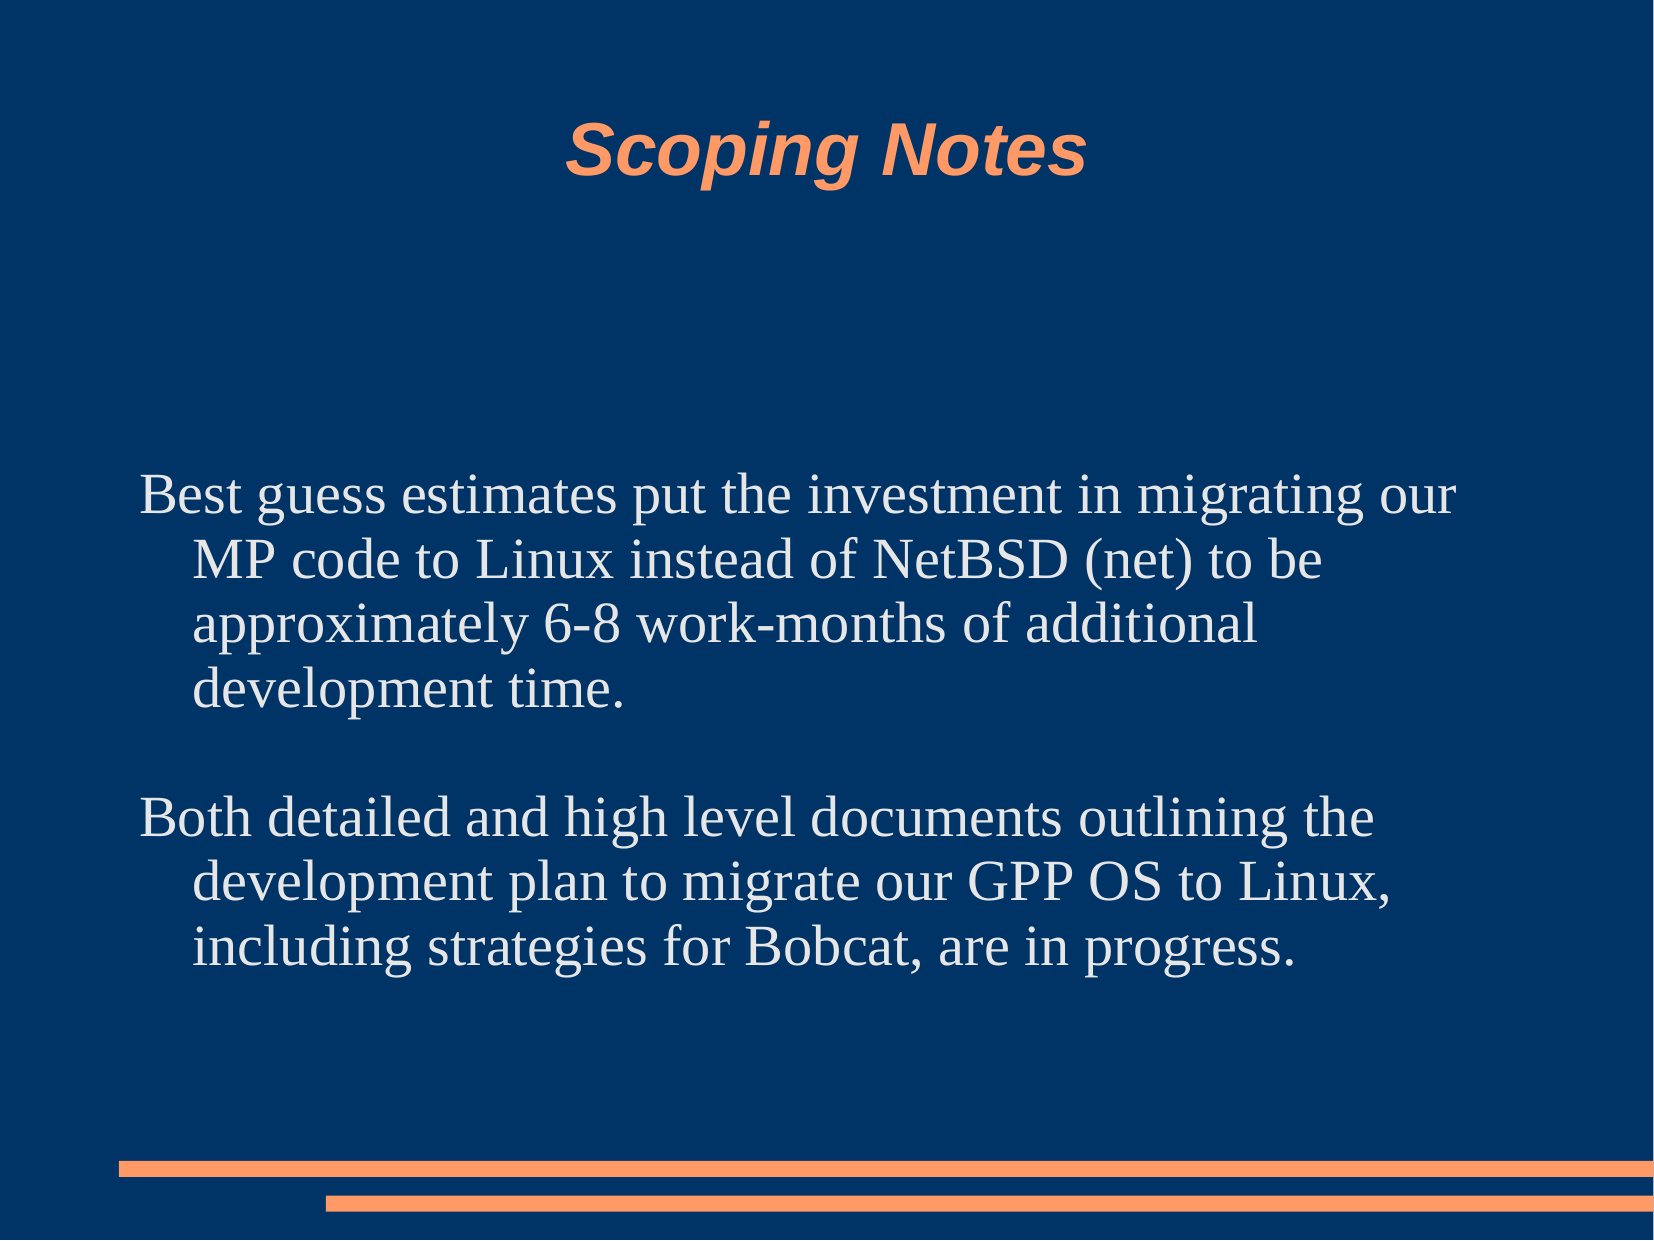

# Scoping Notes
Best guess estimates put the investment in migrating our MP code to Linux instead of NetBSD (net) to be approximately 6-8 work-months of additional development time.
Both detailed and high level documents outlining the development plan to migrate our GPP OS to Linux, including strategies for Bobcat, are in progress.